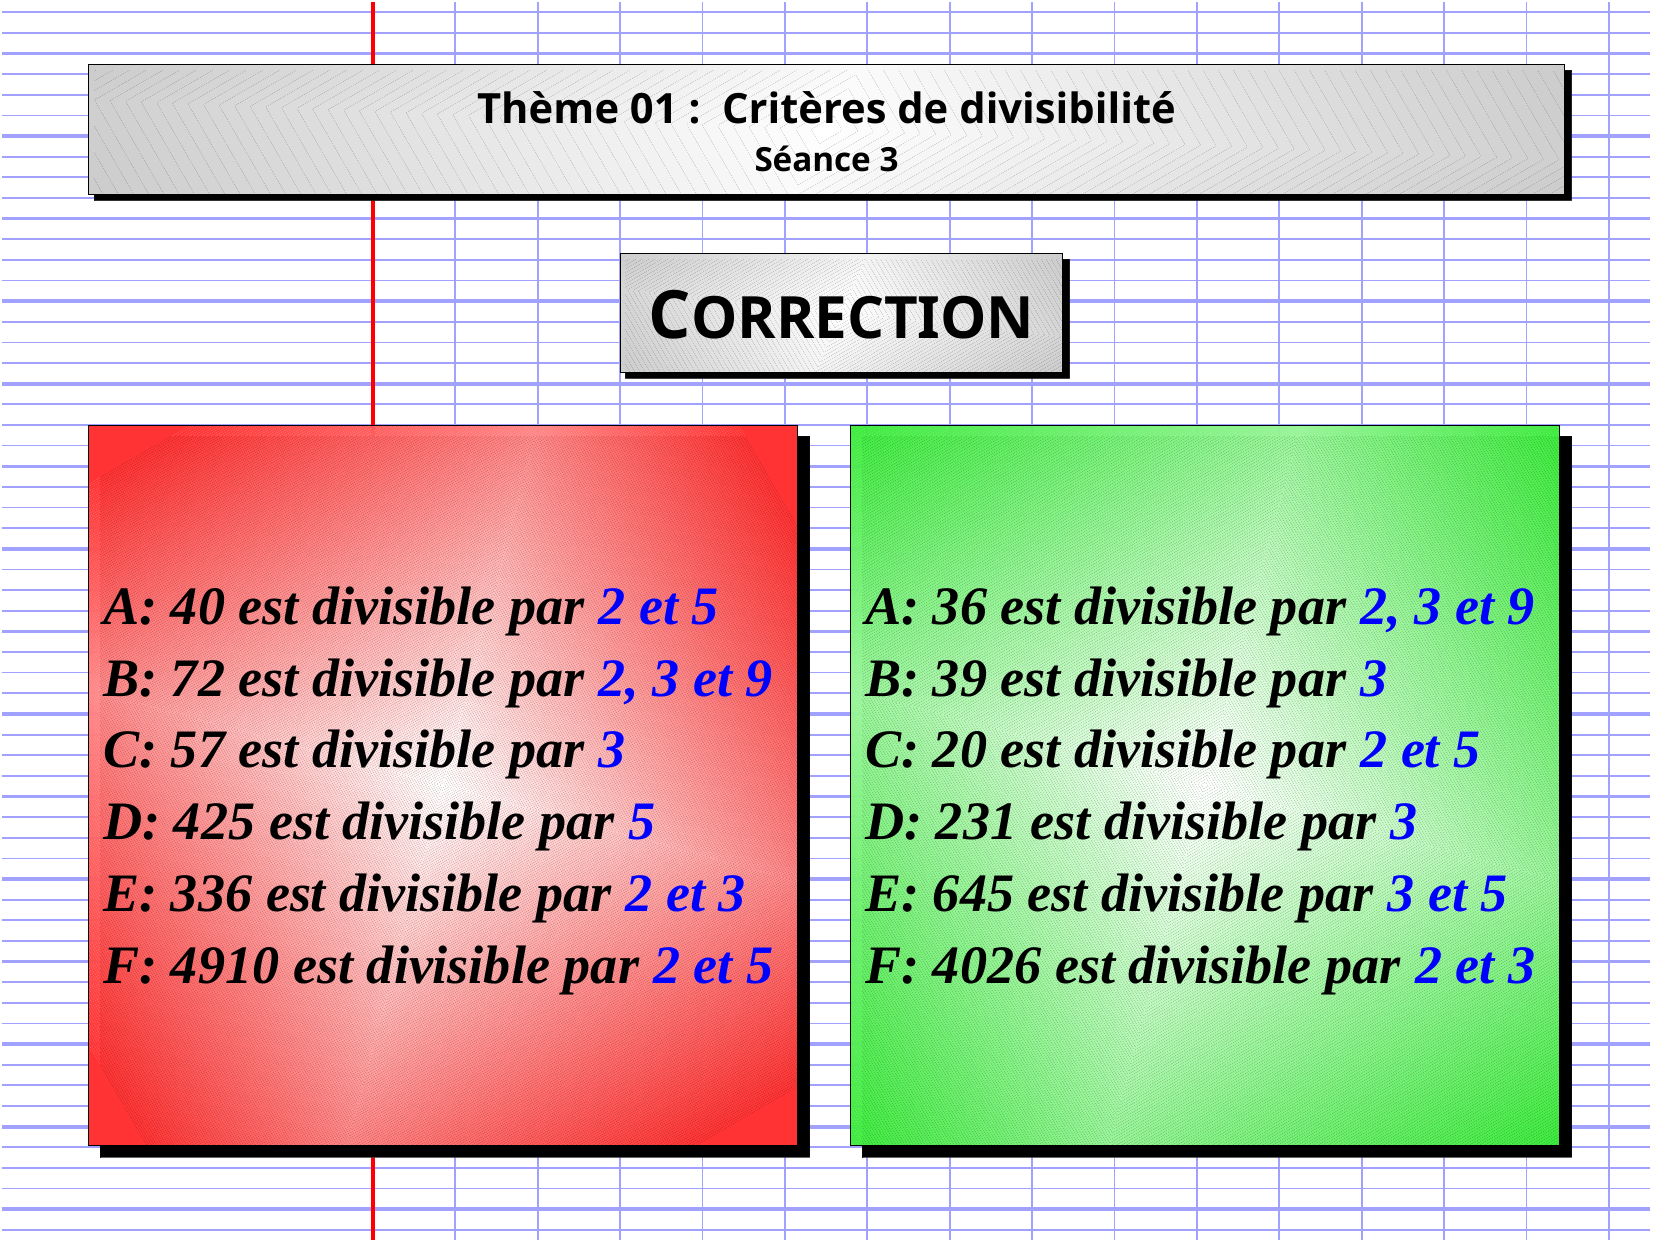

Thème 01 : Critères de divisibilité
Séance 3
CORRECTION
A: 40 est divisible par 2 et 5
B: 72 est divisible par 2, 3 et 9
C: 57 est divisible par 3
D: 425 est divisible par 5
E: 336 est divisible par 2 et 3
F: 4910 est divisible par 2 et 5
A: 36 est divisible par 2, 3 et 9
B: 39 est divisible par 3
C: 20 est divisible par 2 et 5
D: 231 est divisible par 3
E: 645 est divisible par 3 et 5
F: 4026 est divisible par 2 et 3